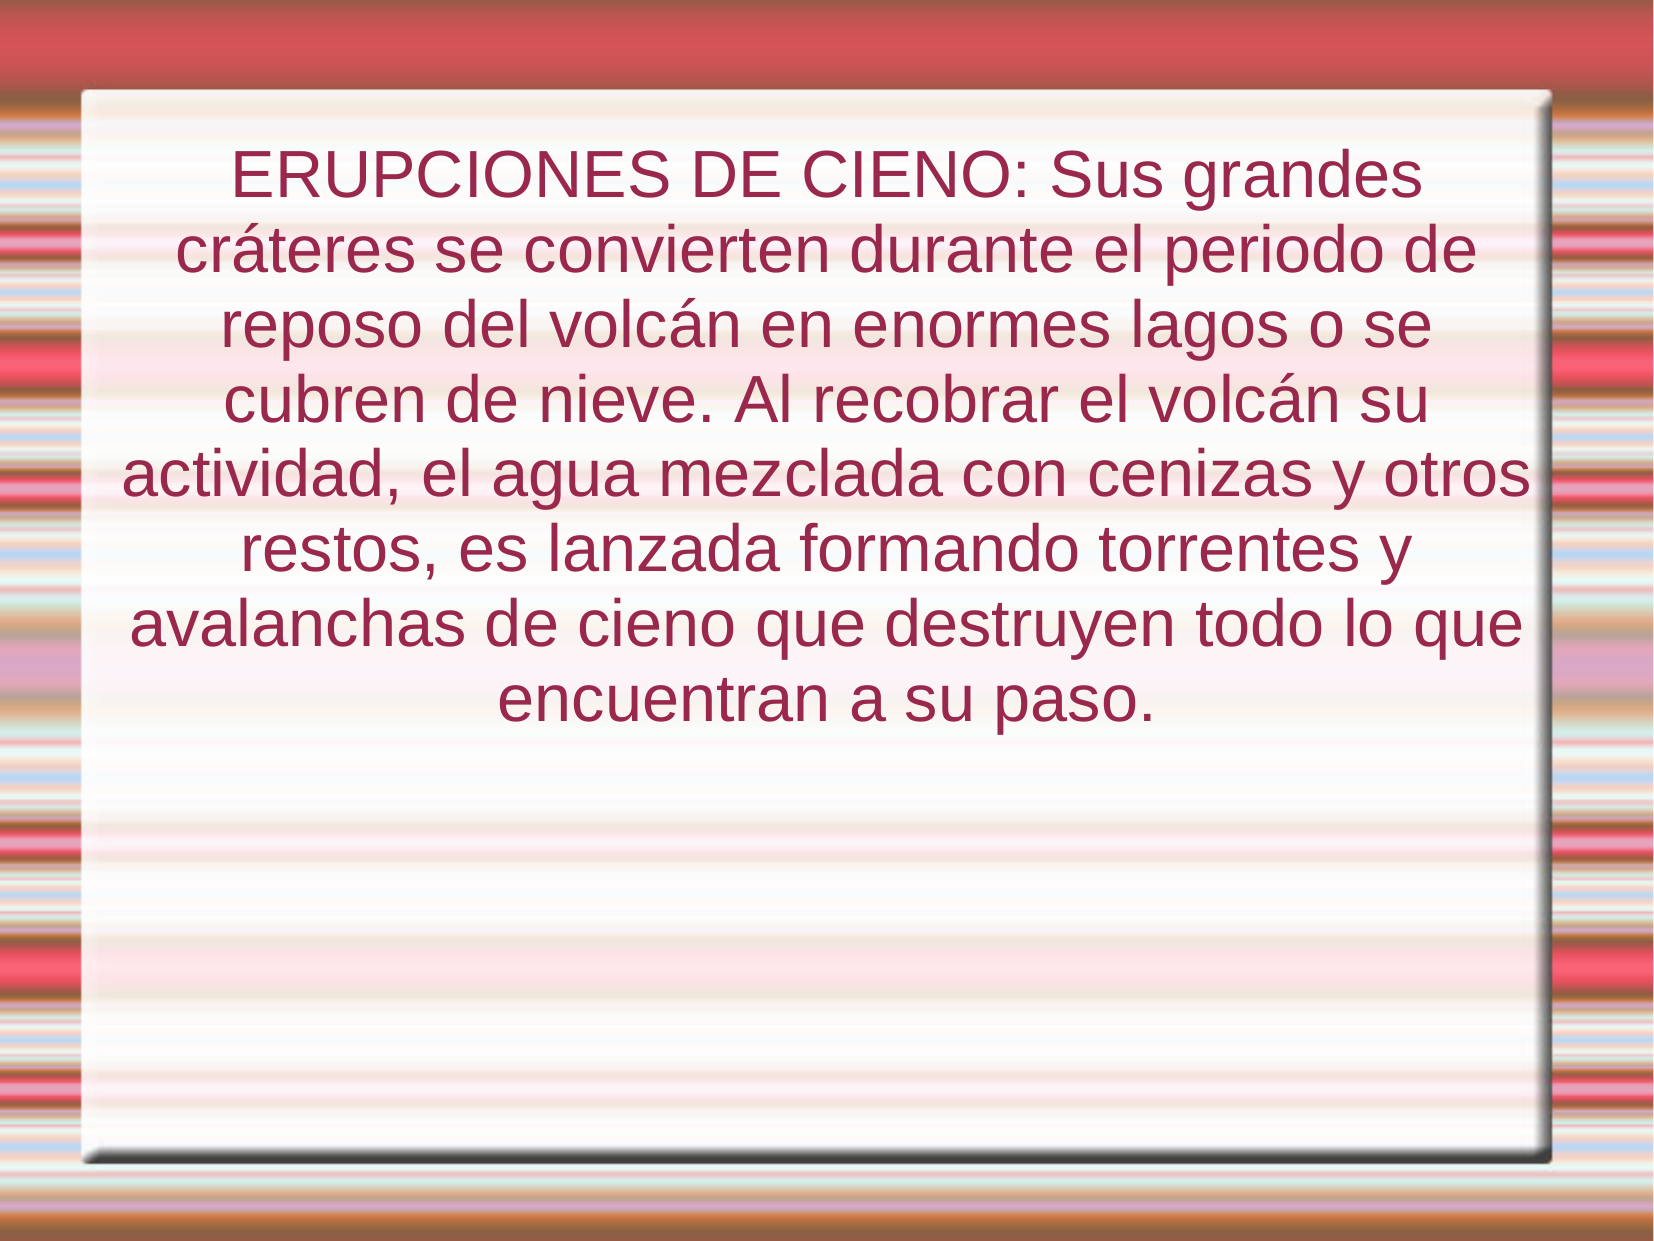

# ERUPCIONES DE CIENO: Sus grandes cráteres se convierten durante el periodo de reposo del volcán en enormes lagos o se cubren de nieve. Al recobrar el volcán su actividad, el agua mezclada con cenizas y otros restos, es lanzada formando torrentes y avalanchas de cieno que destruyen todo lo que encuentran a su paso.